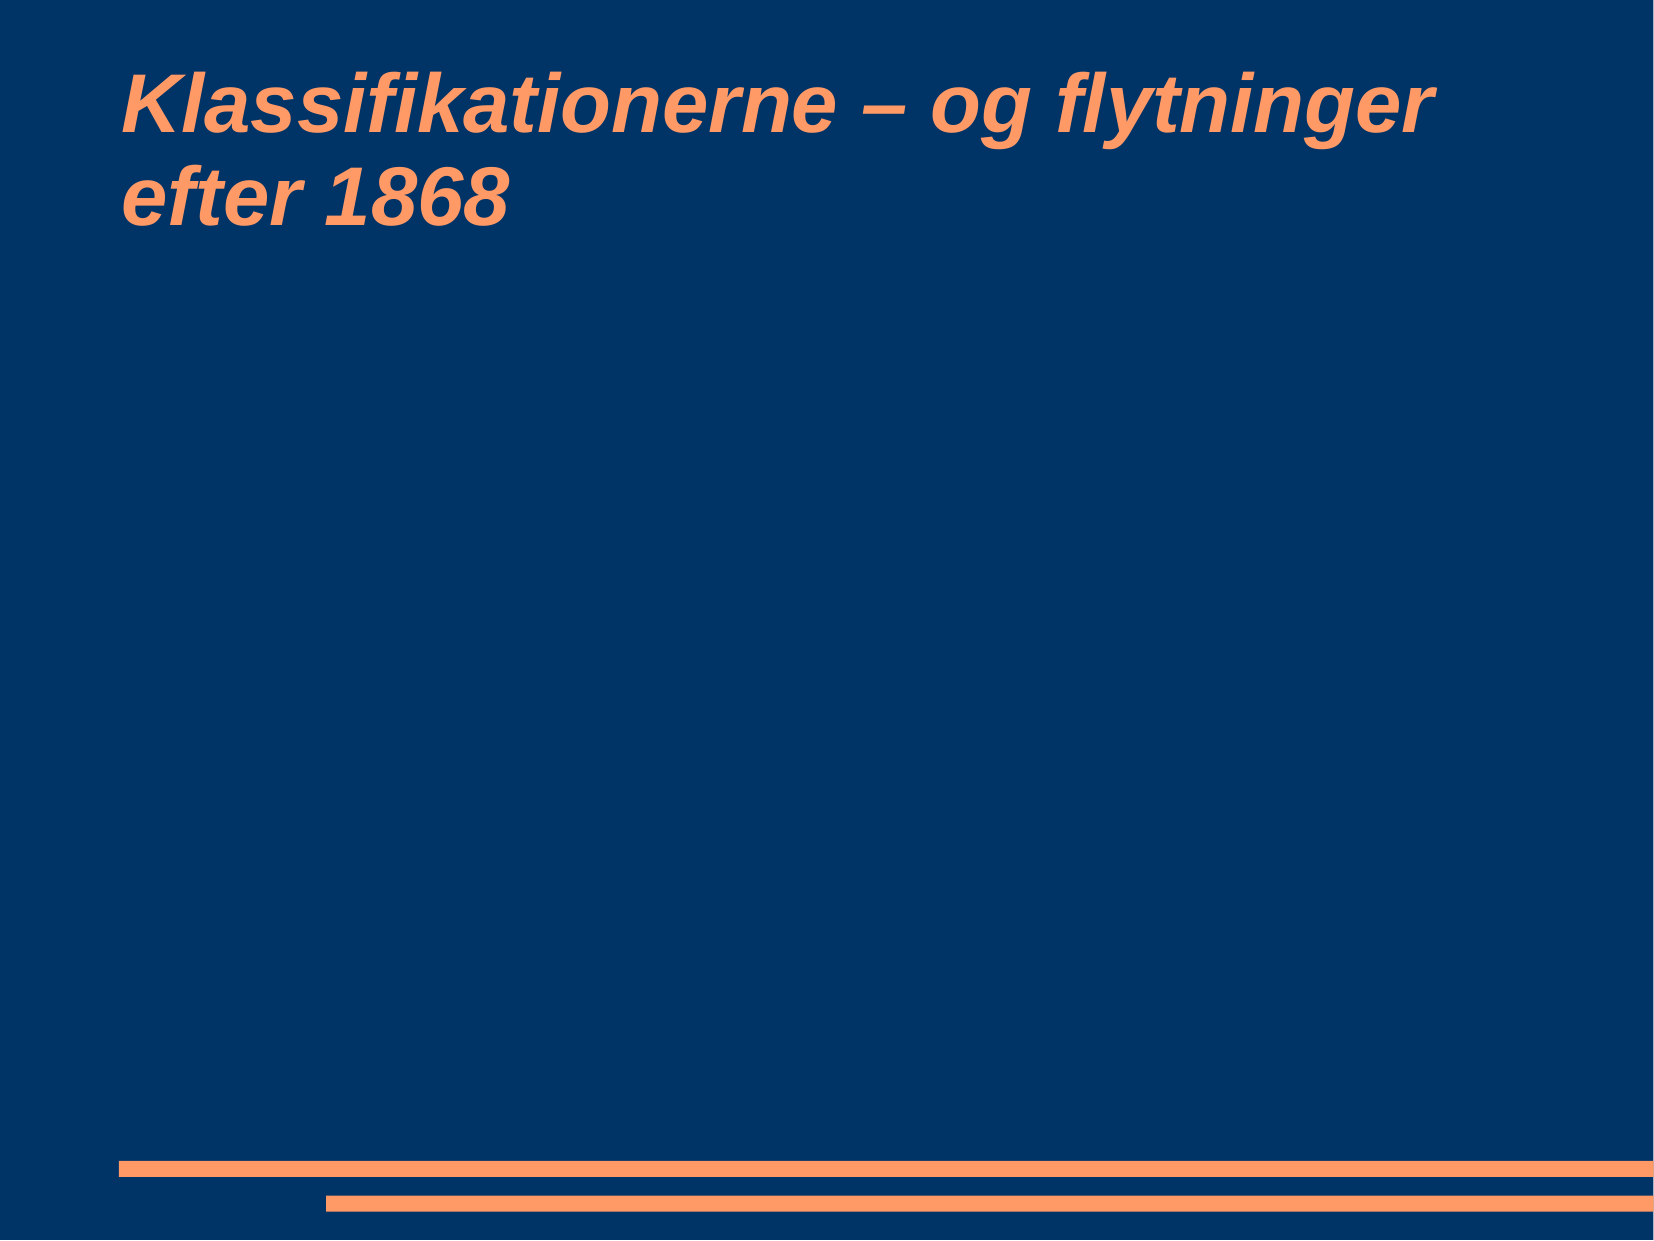

# Klassifikationerne – og flytninger efter 1868